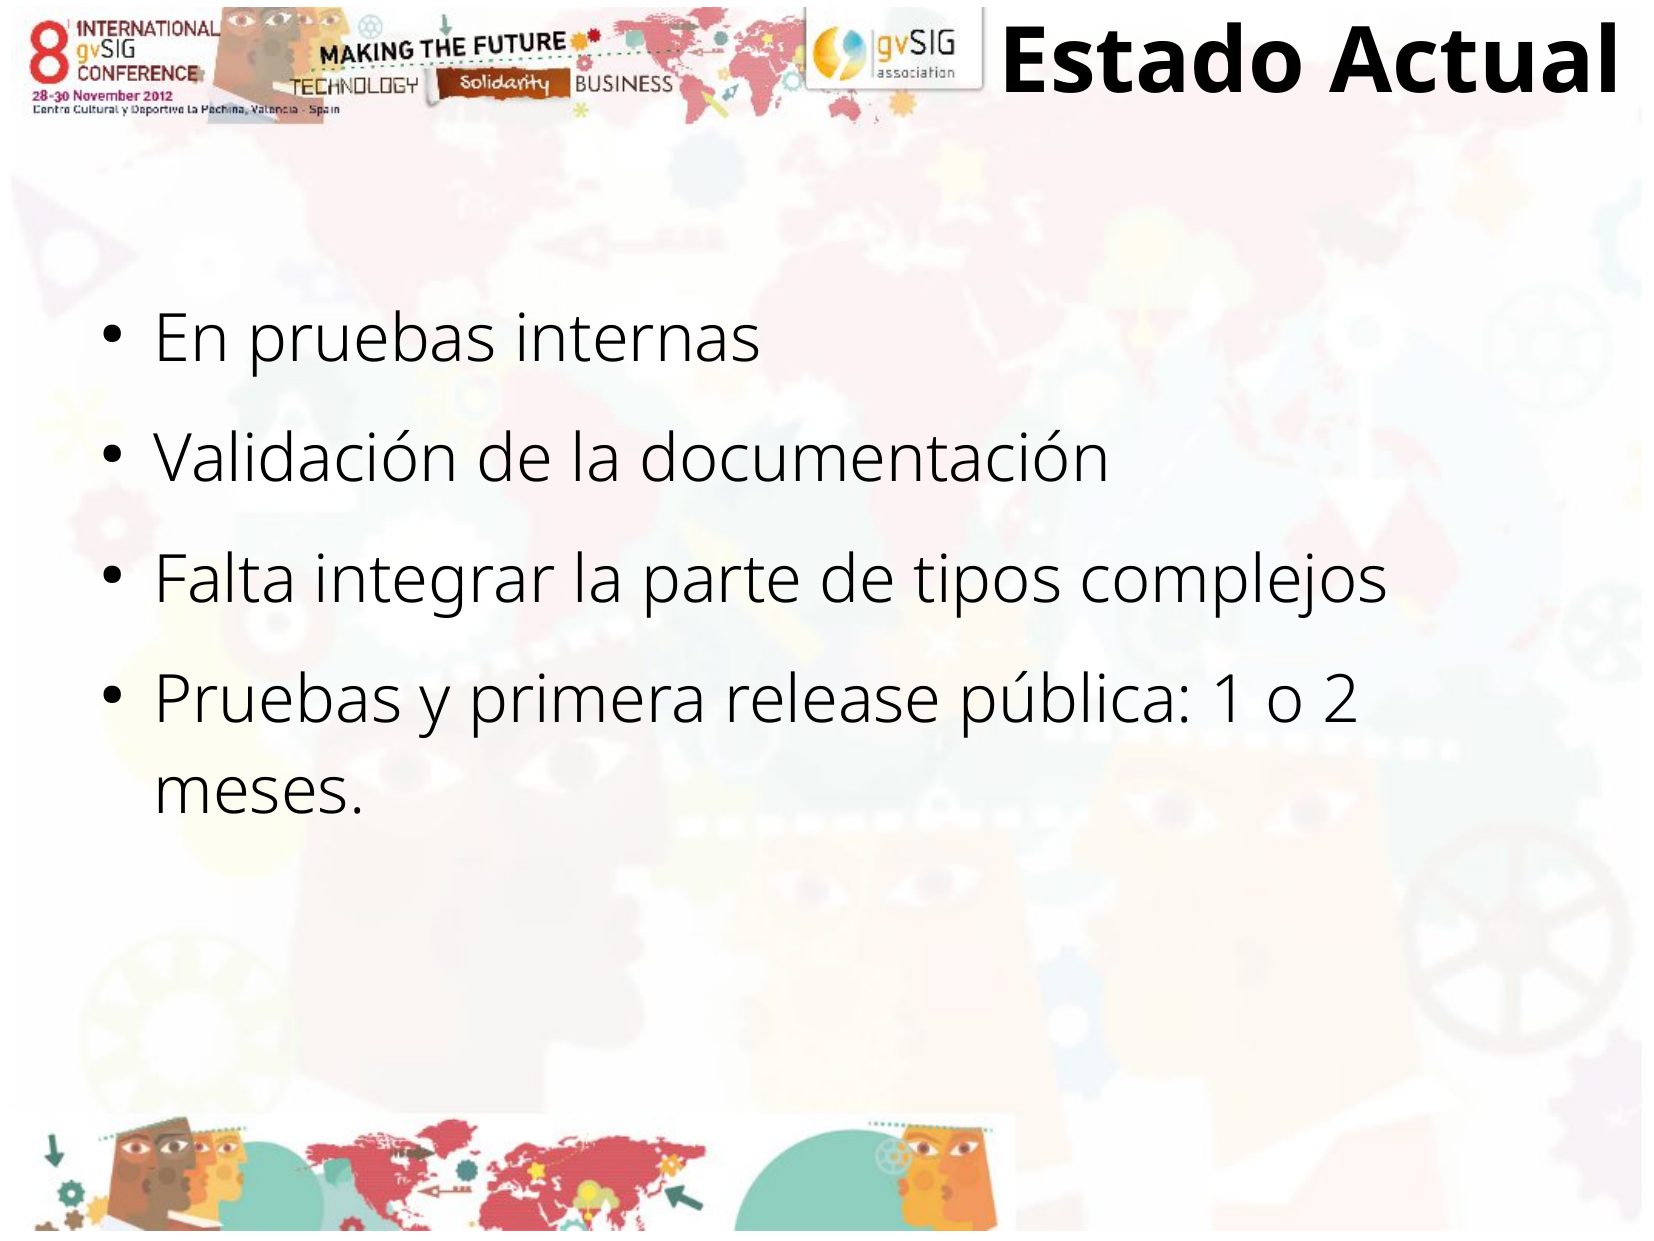

# Estado Actual
En pruebas internas
Validación de la documentación
Falta integrar la parte de tipos complejos
Pruebas y primera release pública: 1 o 2 meses.